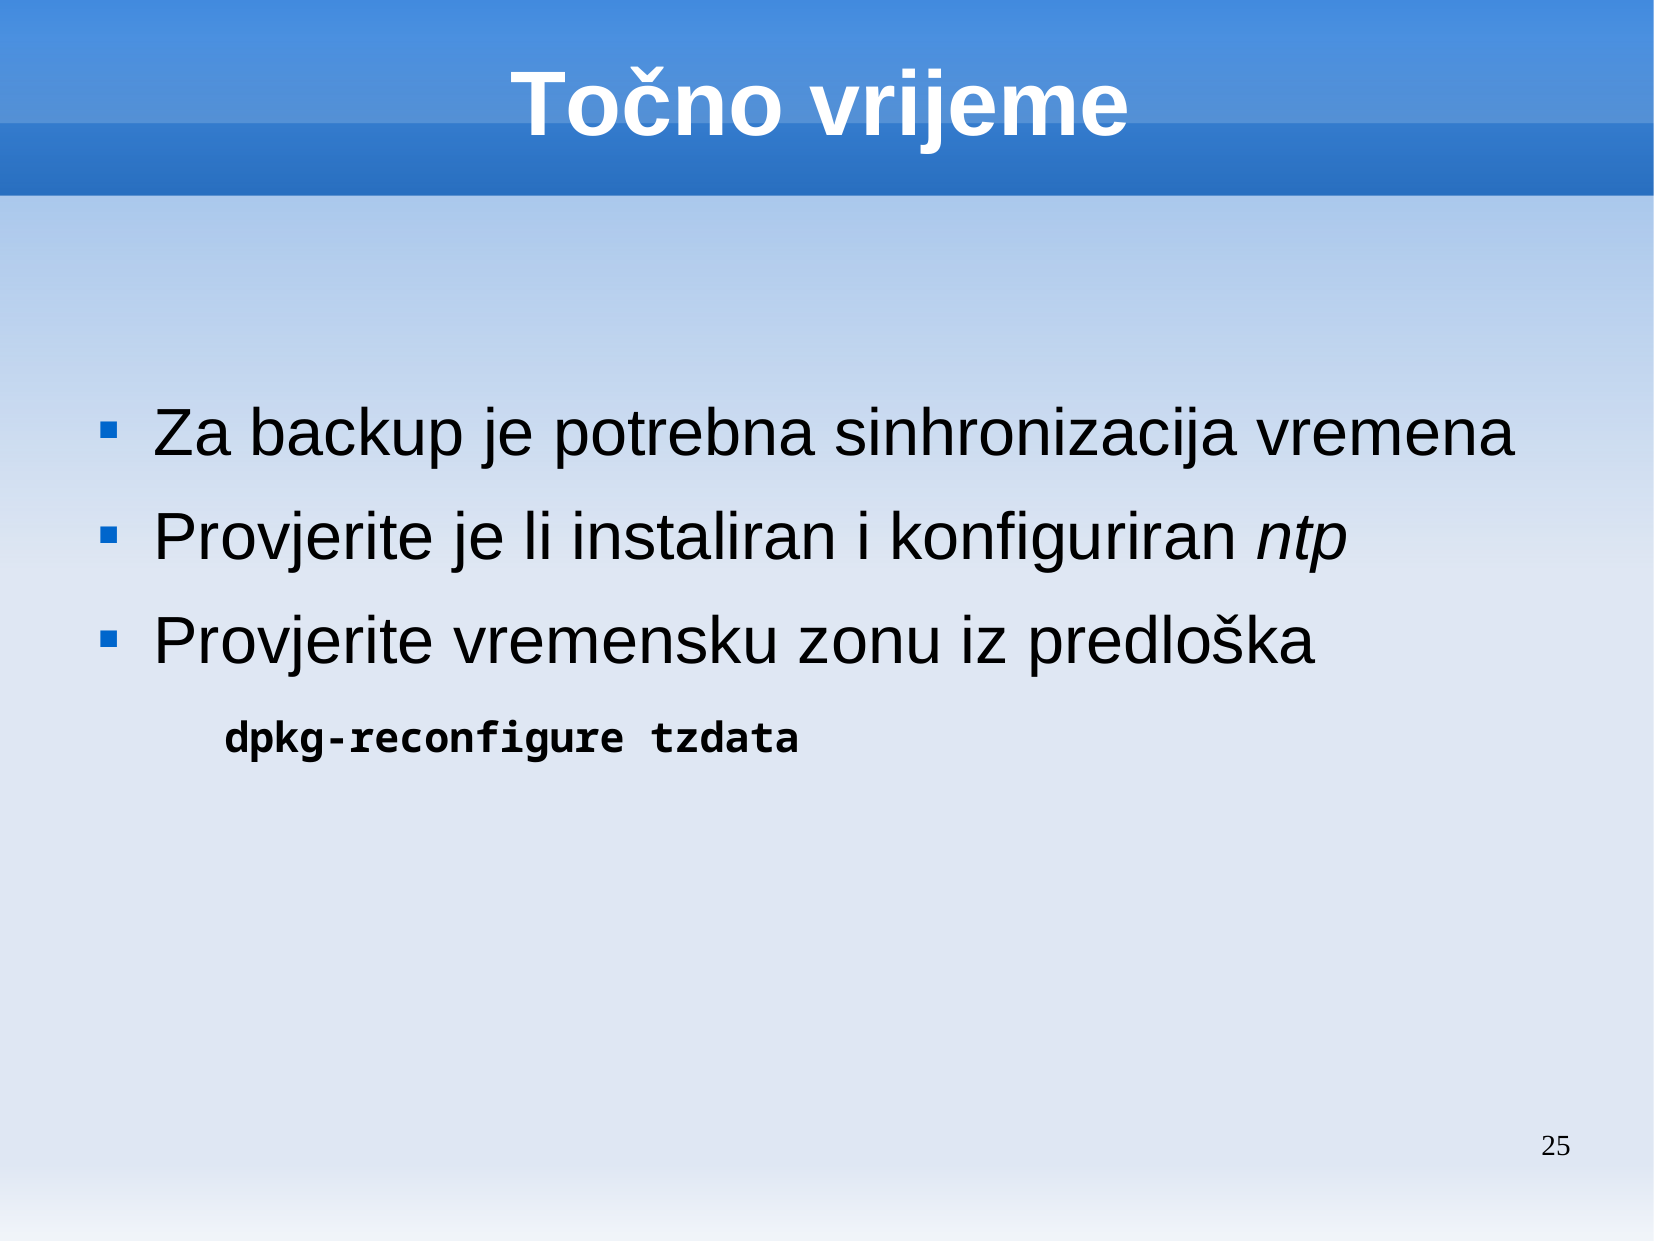

# Točno vrijeme
Za backup je potrebna sinhronizacija vremena
Provjerite je li instaliran i konfiguriran ntp
Provjerite vremensku zonu iz predloška
dpkg-reconfigure tzdata
25